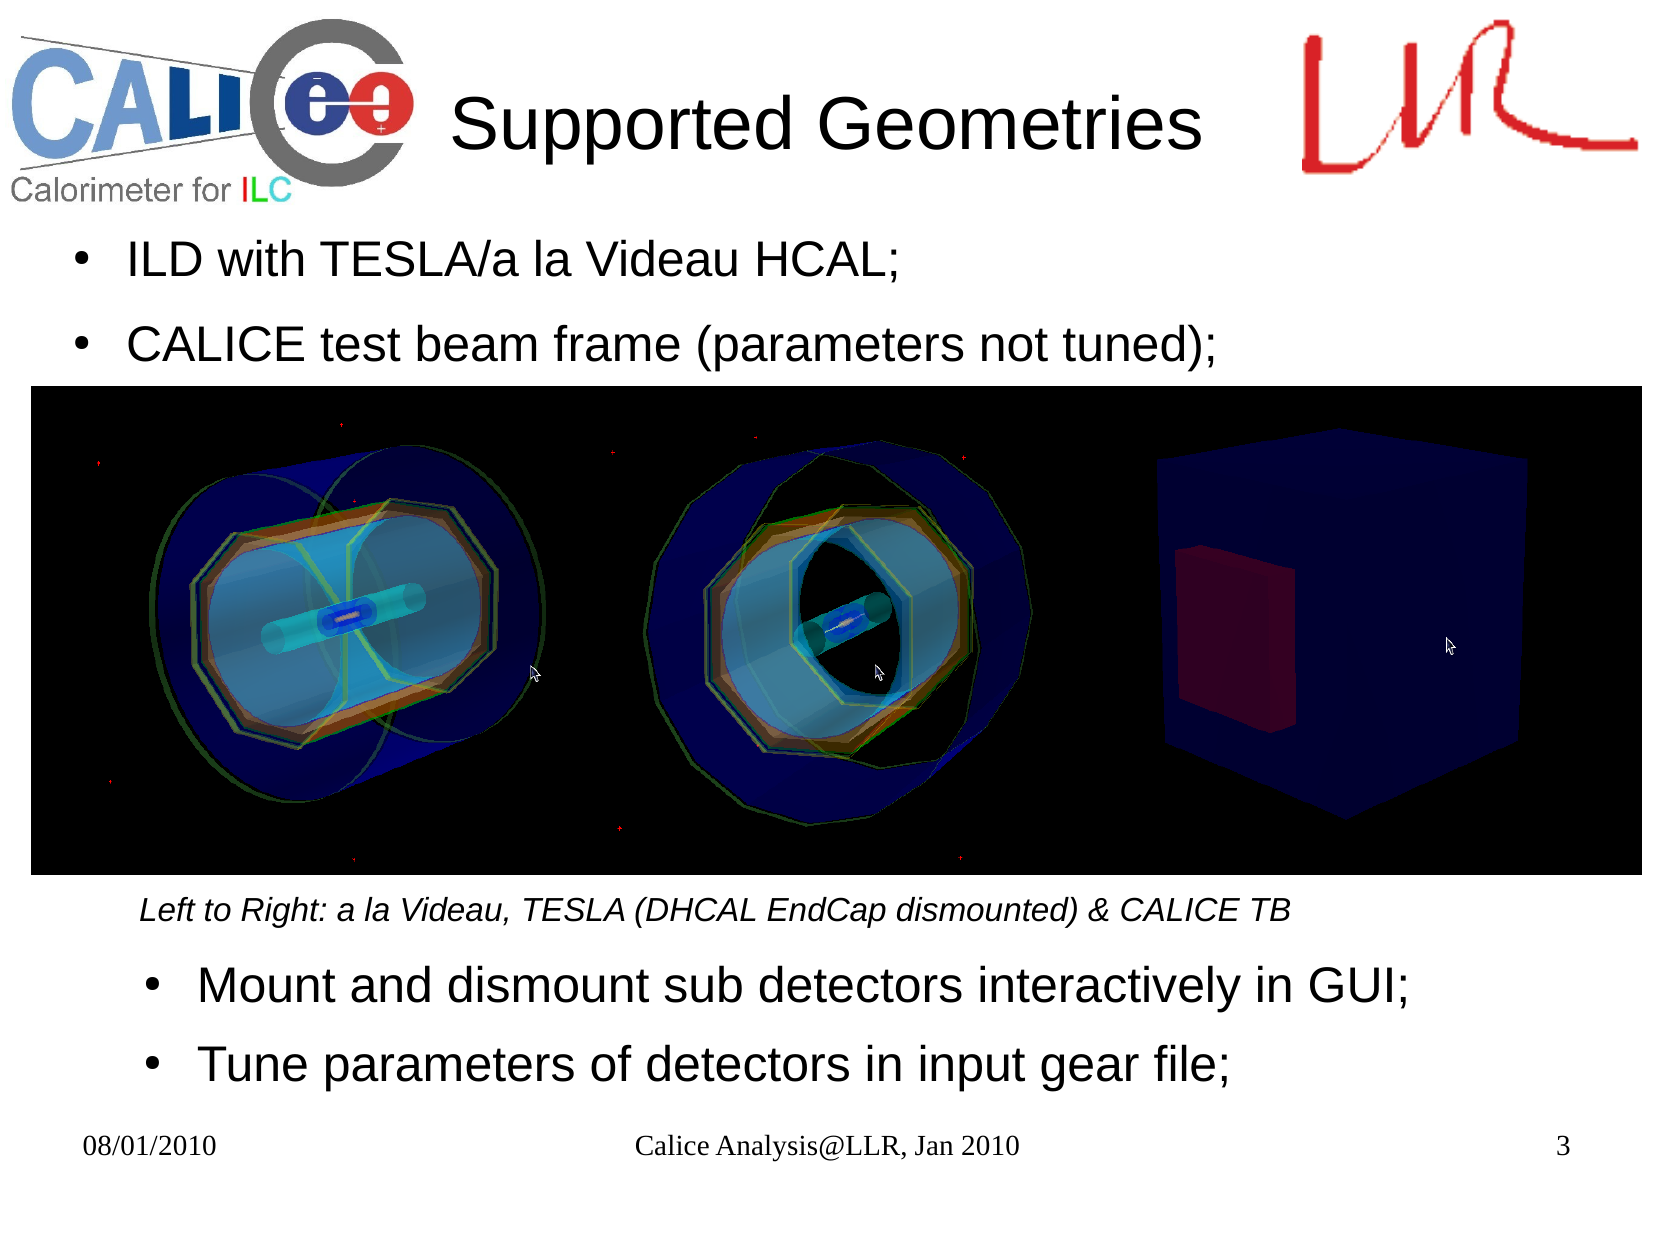

Supported Geometries
# ILD with TESLA/a la Videau HCAL;
CALICE test beam frame (parameters not tuned);
Mount and dismount sub detectors interactively in GUI;
Tune parameters of detectors in input gear file;
Left to Right: a la Videau, TESLA (DHCAL EndCap dismounted) & CALICE TB
08/01/2010
Calice Analysis@LLR, Jan 2010
3